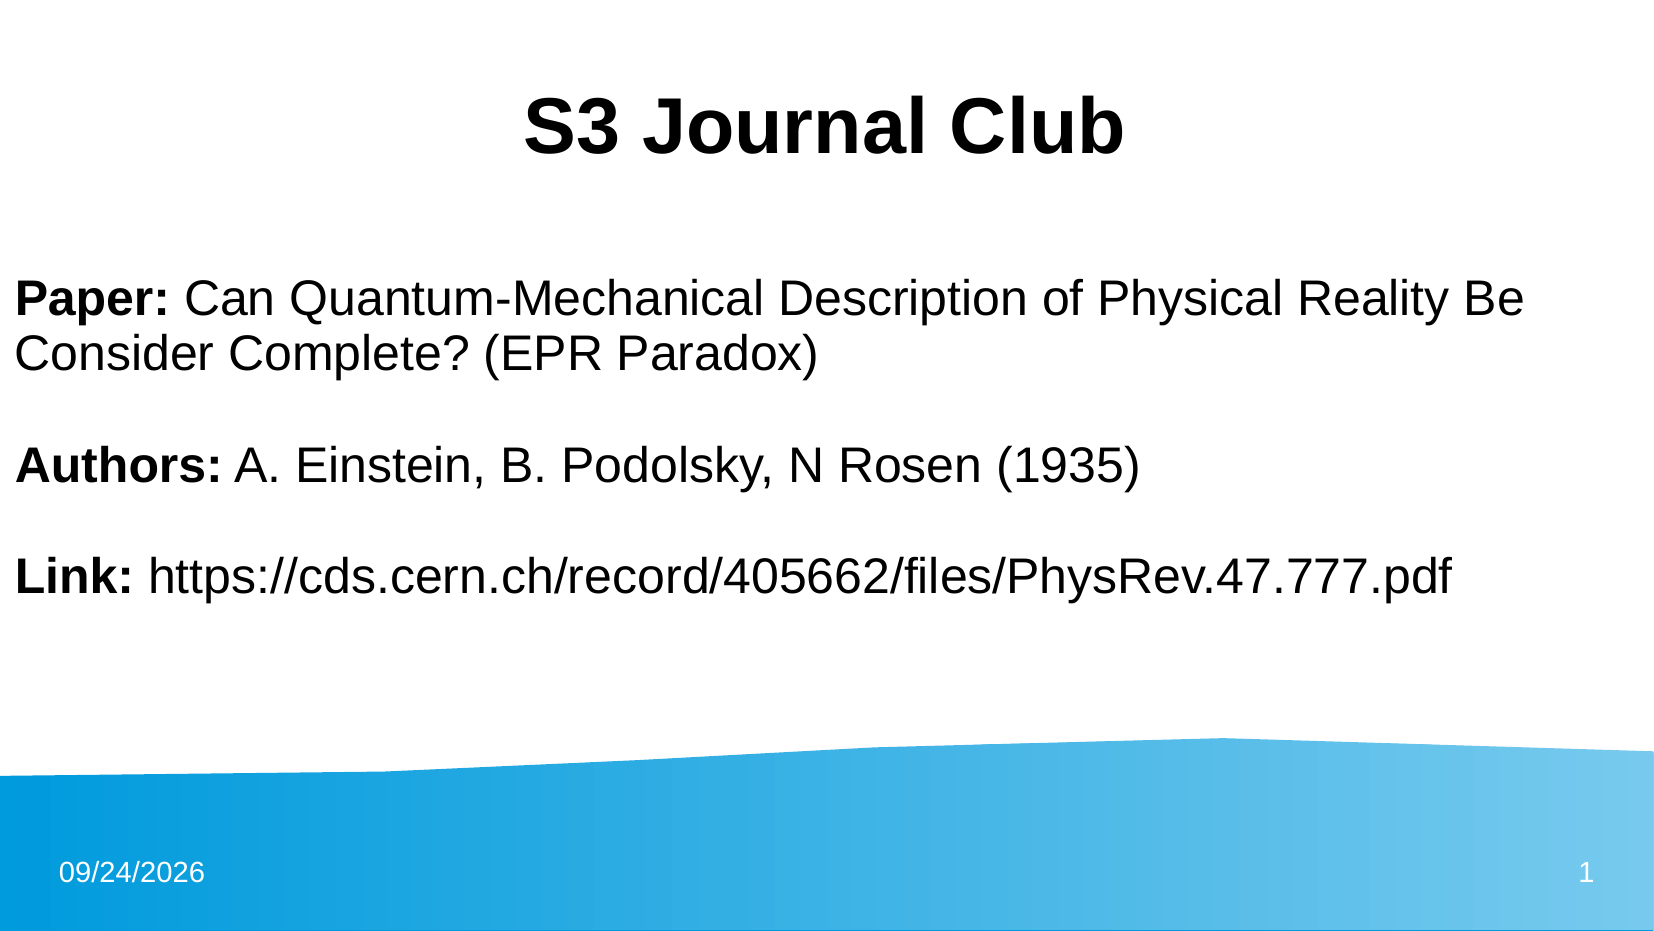

# S3 Journal Club
Paper: Can Quantum-Mechanical Description of Physical Reality Be Consider Complete? (EPR Paradox)
Authors: A. Einstein, B. Podolsky, N Rosen (1935)
Link: https://cds.cern.ch/record/405662/files/PhysRev.47.777.pdf